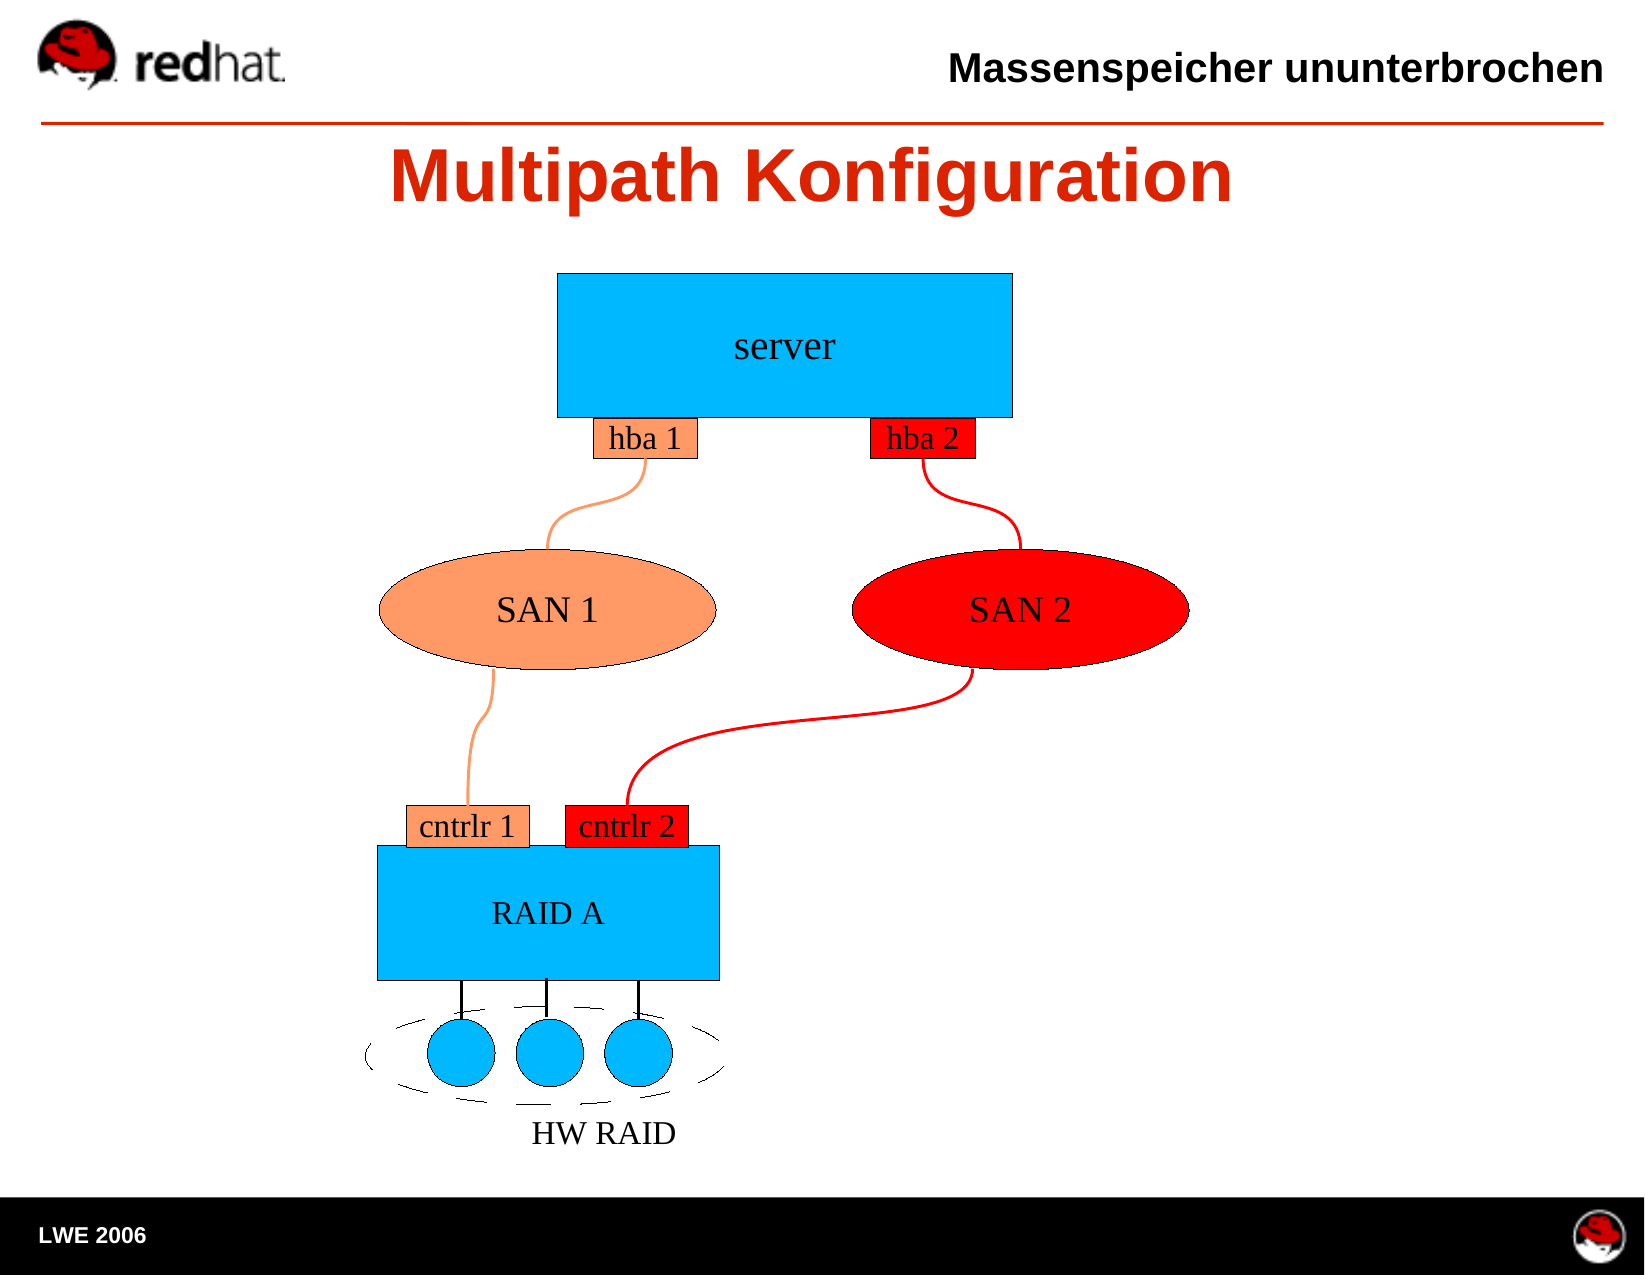

Massenspeicher ununterbrochen
Multipath Konfiguration
server
hba 1
hba 1
hba 1
hba 2
SAN 1
SAN 2
cntrlr 1
cntrlr 2
RAID A
HW RAID
LWE 2006